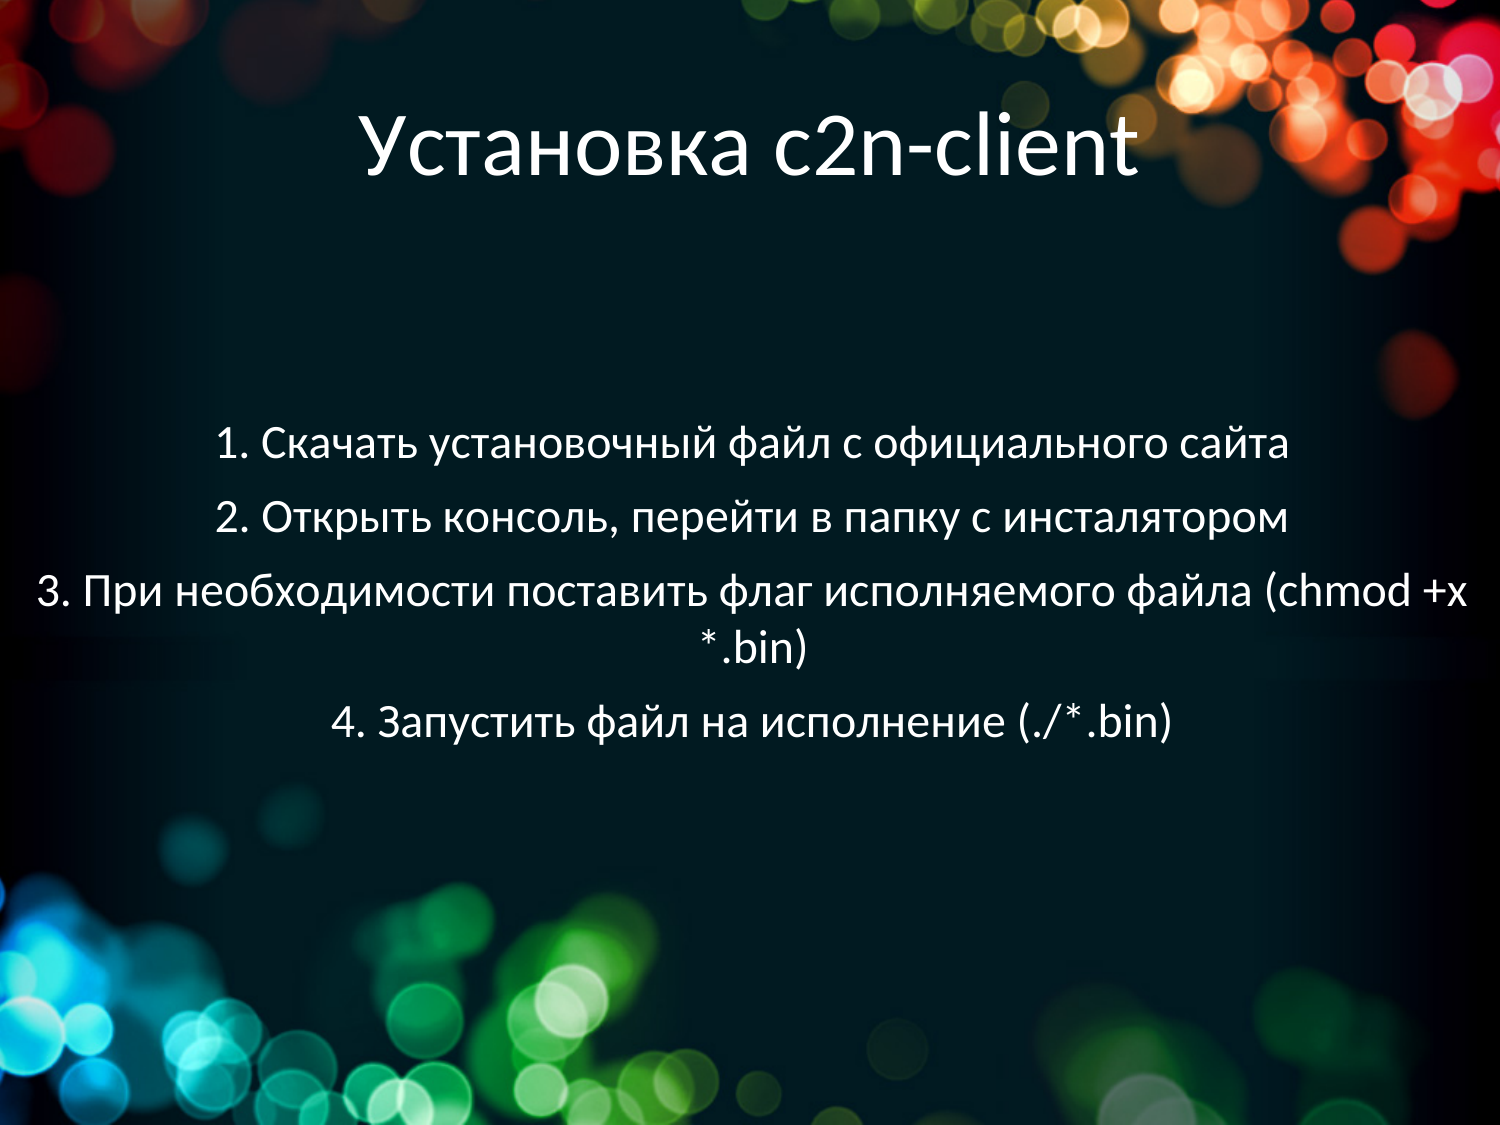

# Установка c2n-client
1. Скачать установочный файл с официального сайта
2. Открыть консоль, перейти в папку с инсталятором
3. При необходимости поставить флаг исполняемого файла (chmod +x *.bin)
4. Запустить файл на исполнение (./*.bin)